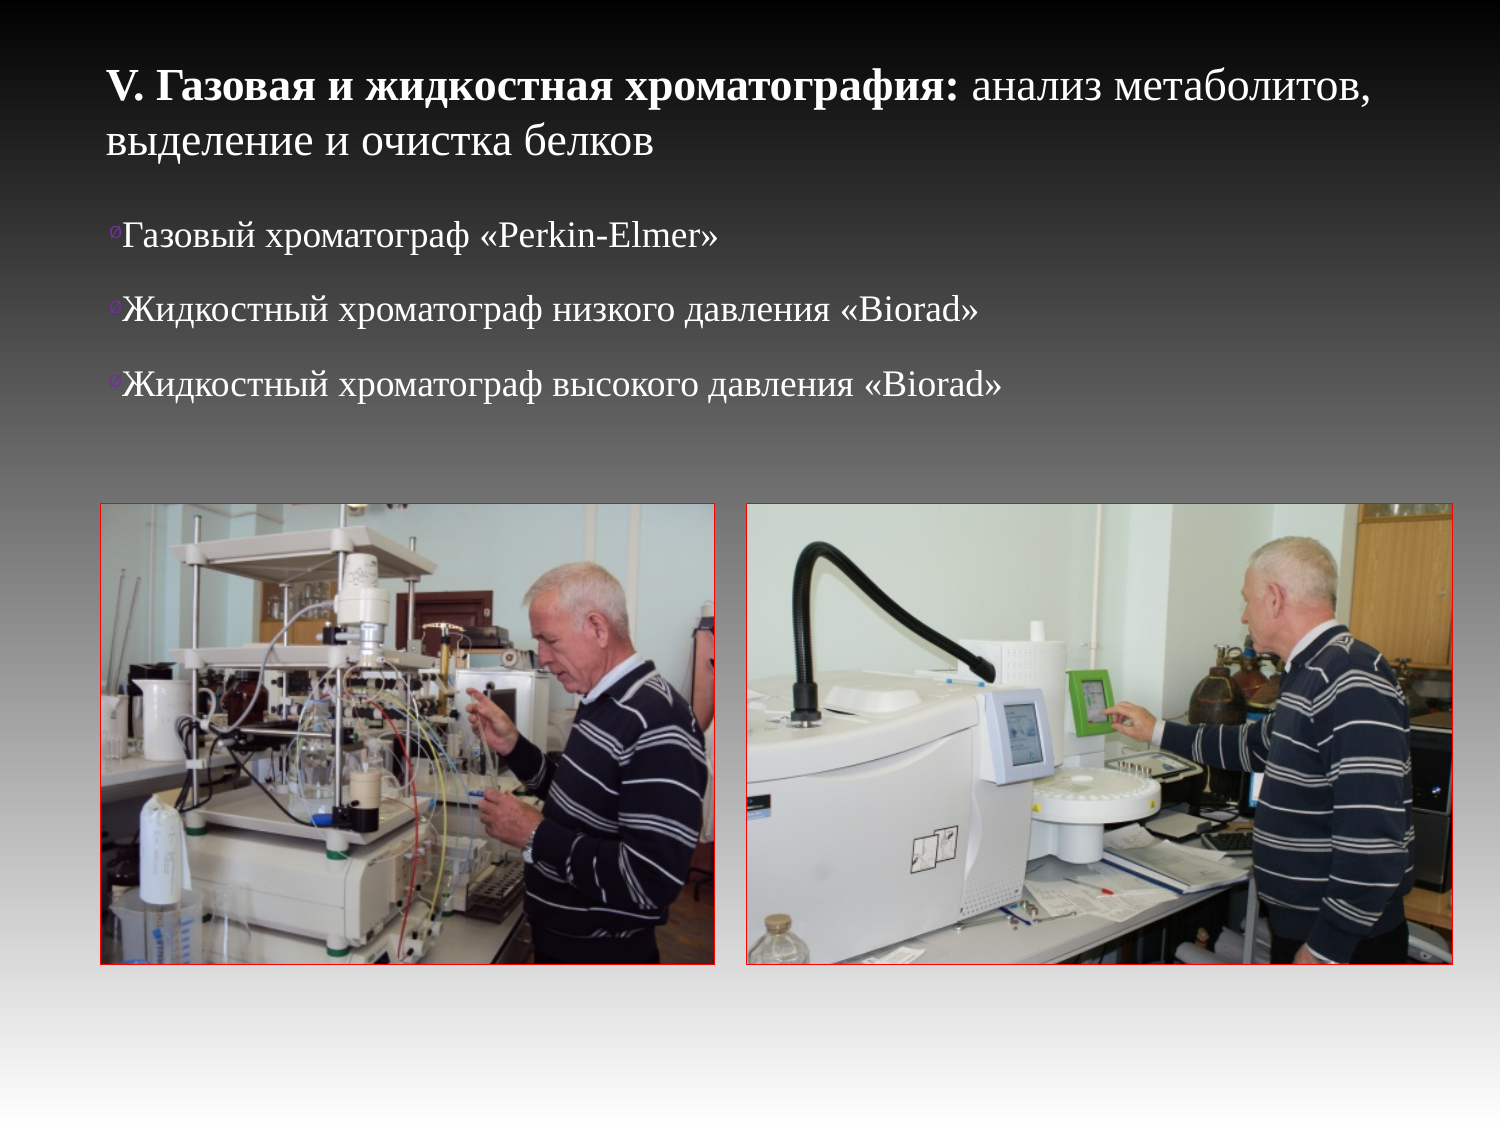

# V. Газовая и жидкостная хроматография: анализ метаболитов, выделение и очистка белков
Газовый хроматограф «Perkin-Elmer»
Жидкостный хроматограф низкого давления «Biorad»
Жидкостный хроматограф высокого давления «Biorad»